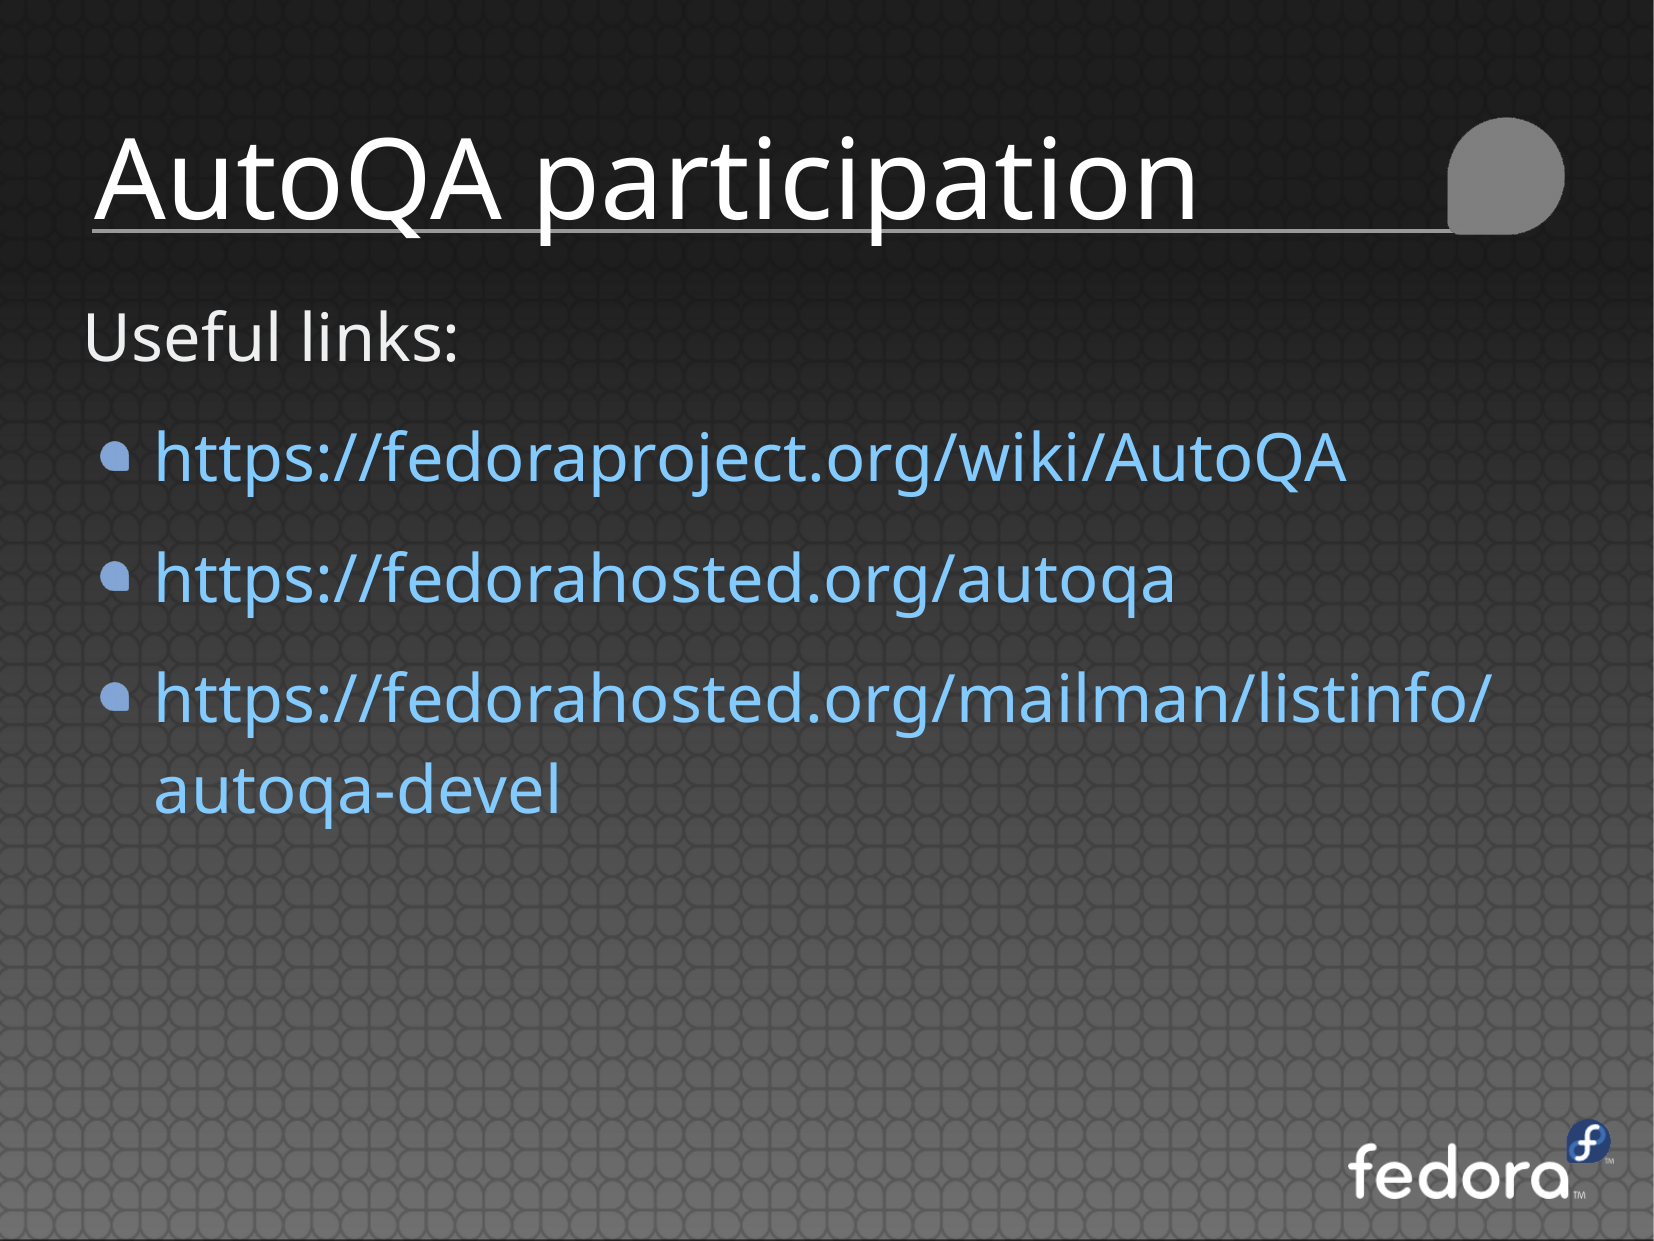

AutoQA participation
# Useful links:
https://fedoraproject.org/wiki/AutoQA
https://fedorahosted.org/autoqa
https://fedorahosted.org/mailman/listinfo/autoqa-devel